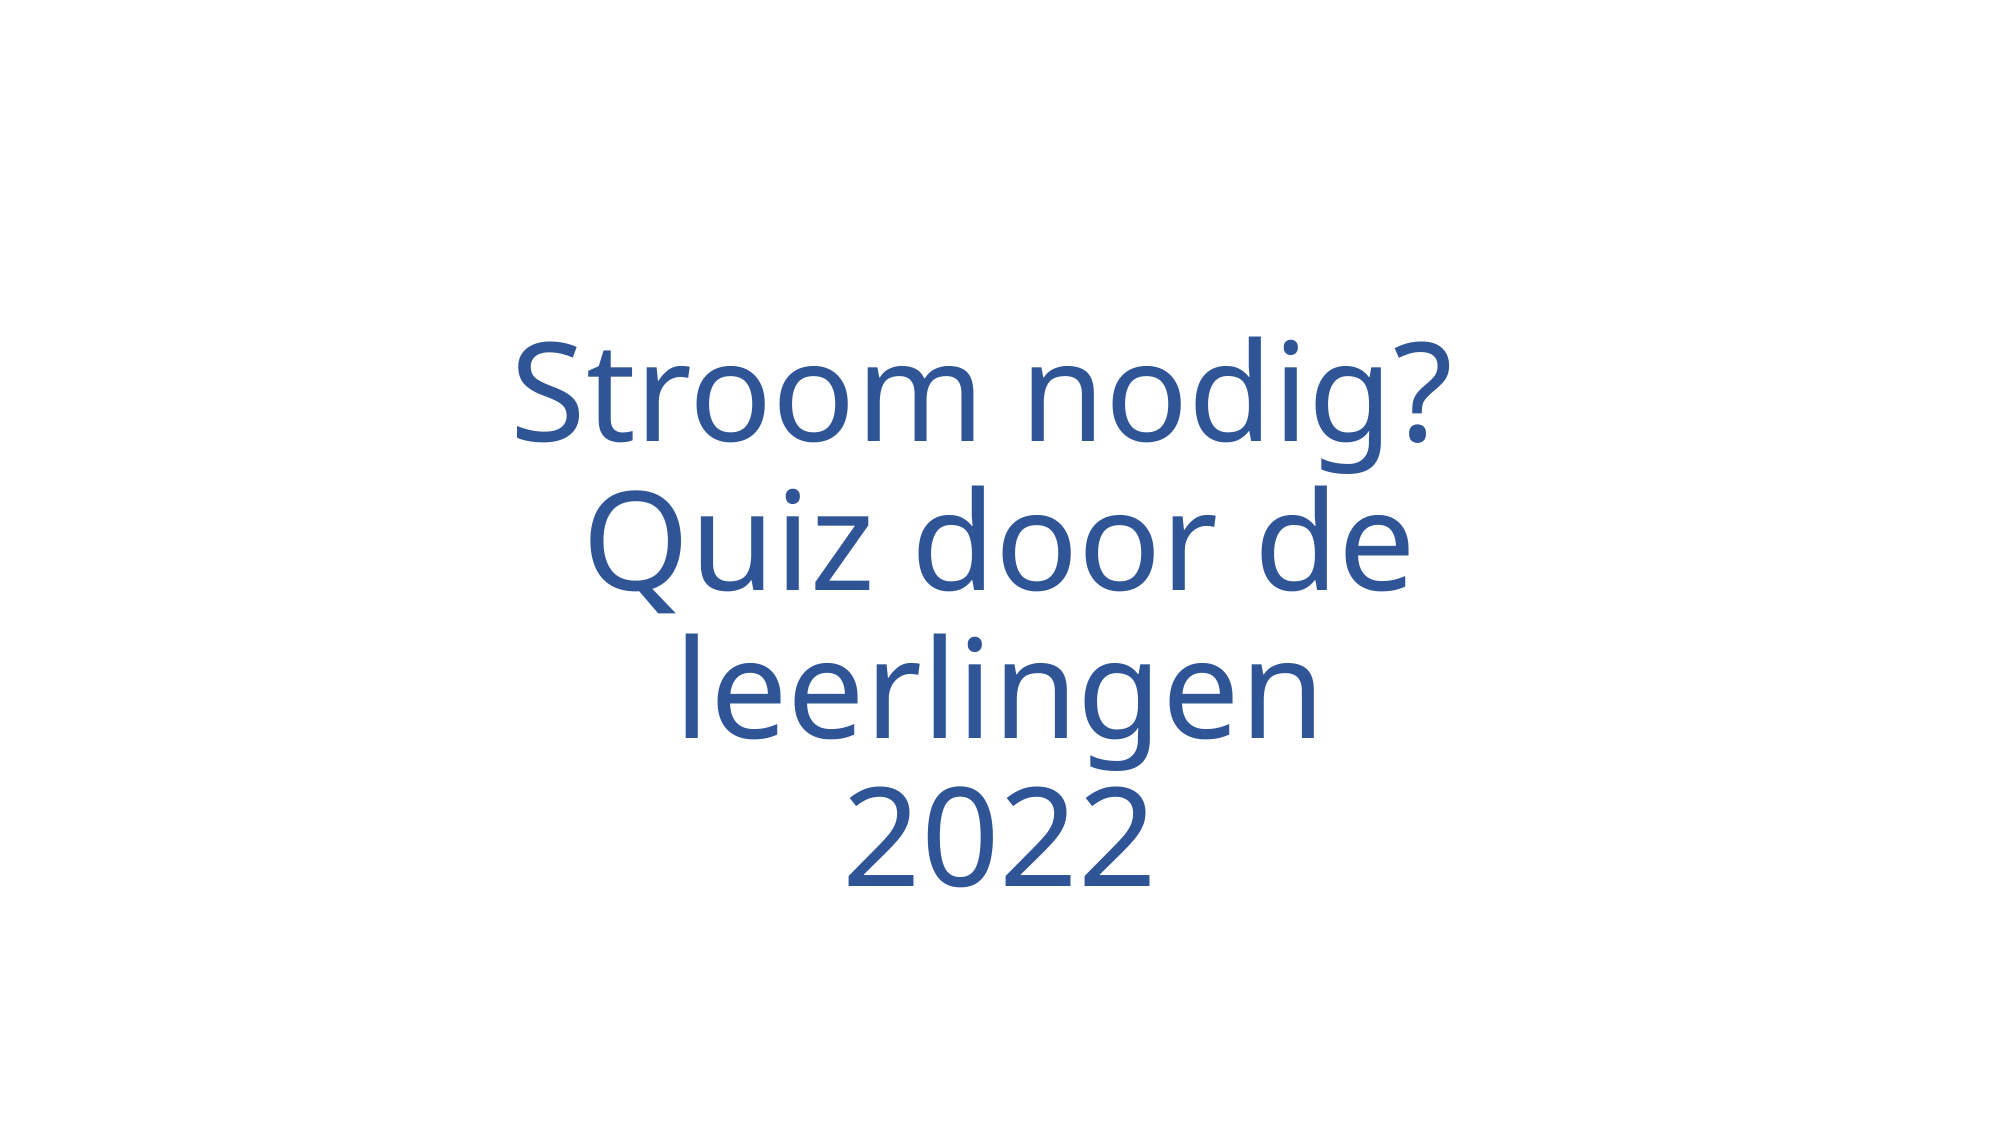

# Stroom nodig? Quiz door de leerlingen 2022